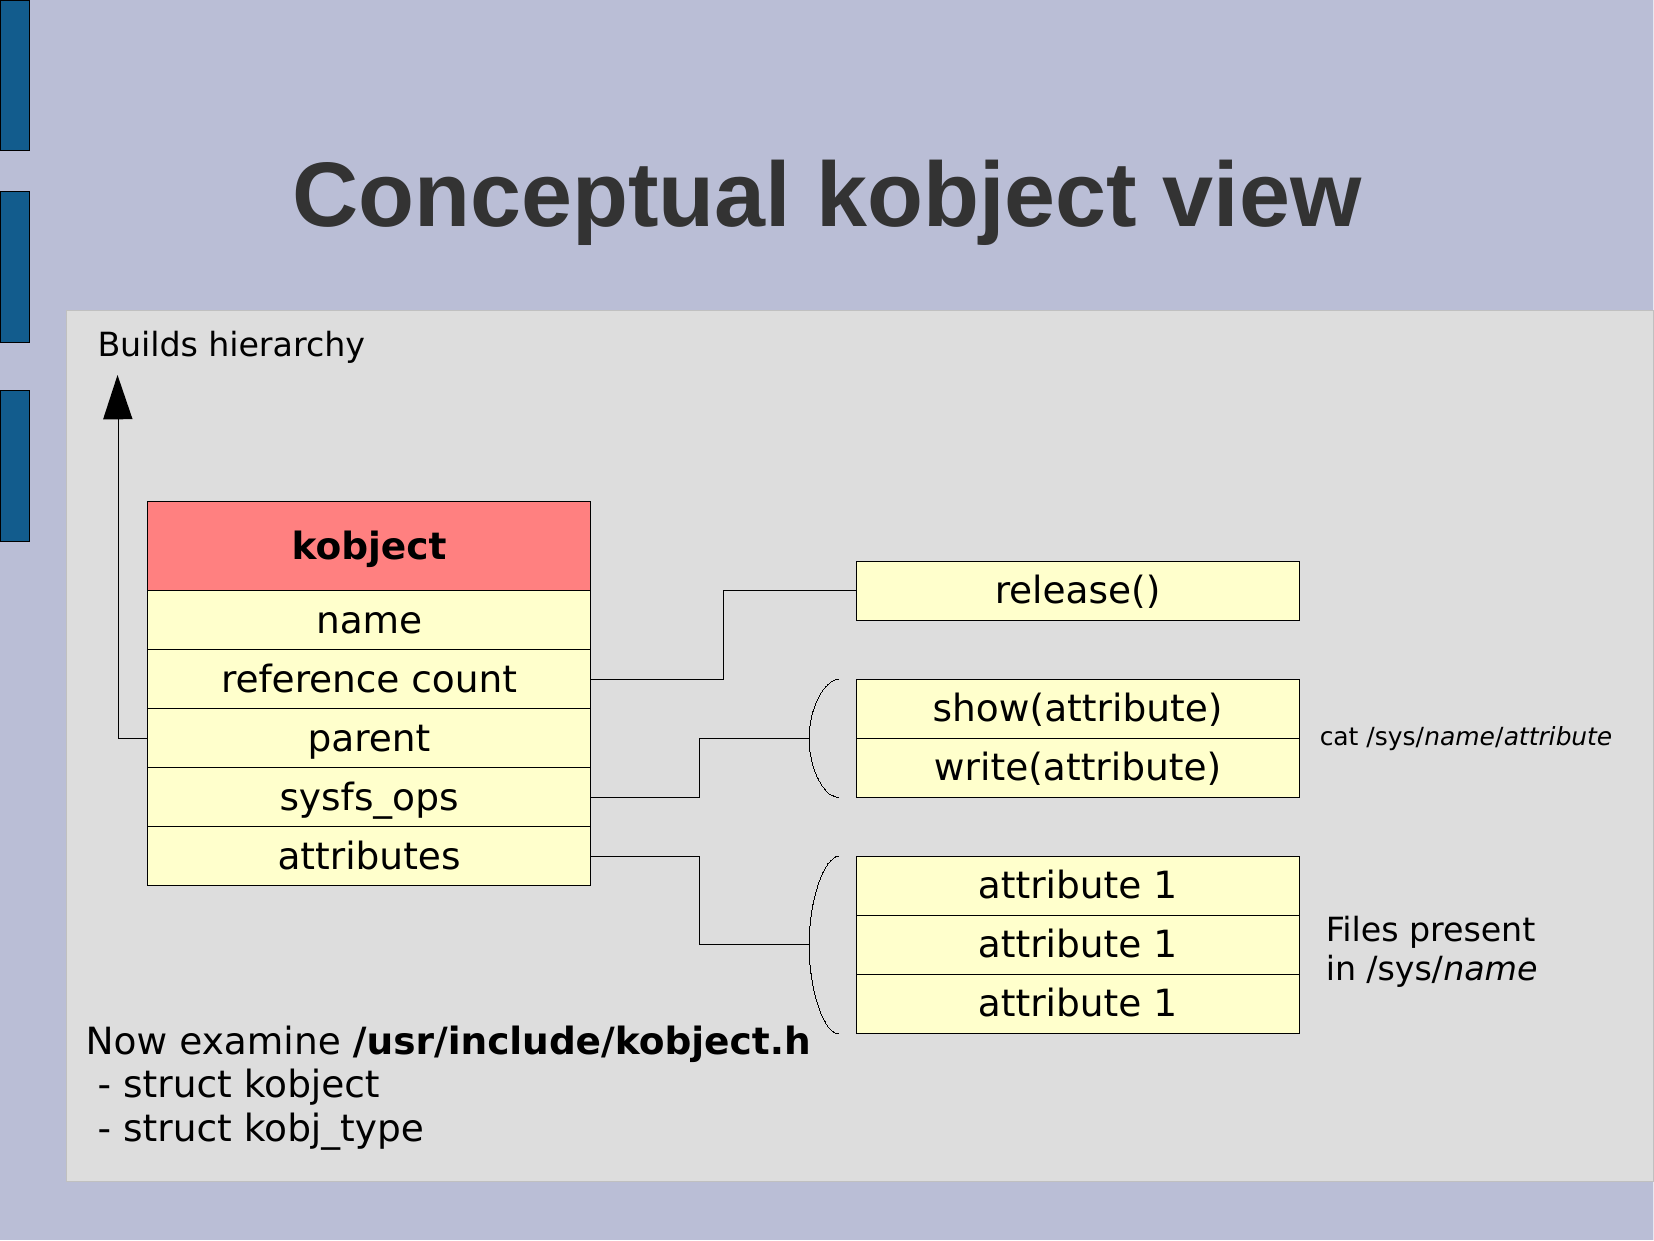

# Conceptual kobject view
Builds hierarchy
kobject
release()
name
reference count
show(attribute)
parent
cat /sys/name/attribute
write(attribute)
sysfs_ops
attributes
attribute 1
Files present
in /sys/name
attribute 1
attribute 1
Now examine /usr/include/kobject.h
 - struct kobject
 - struct kobj_type